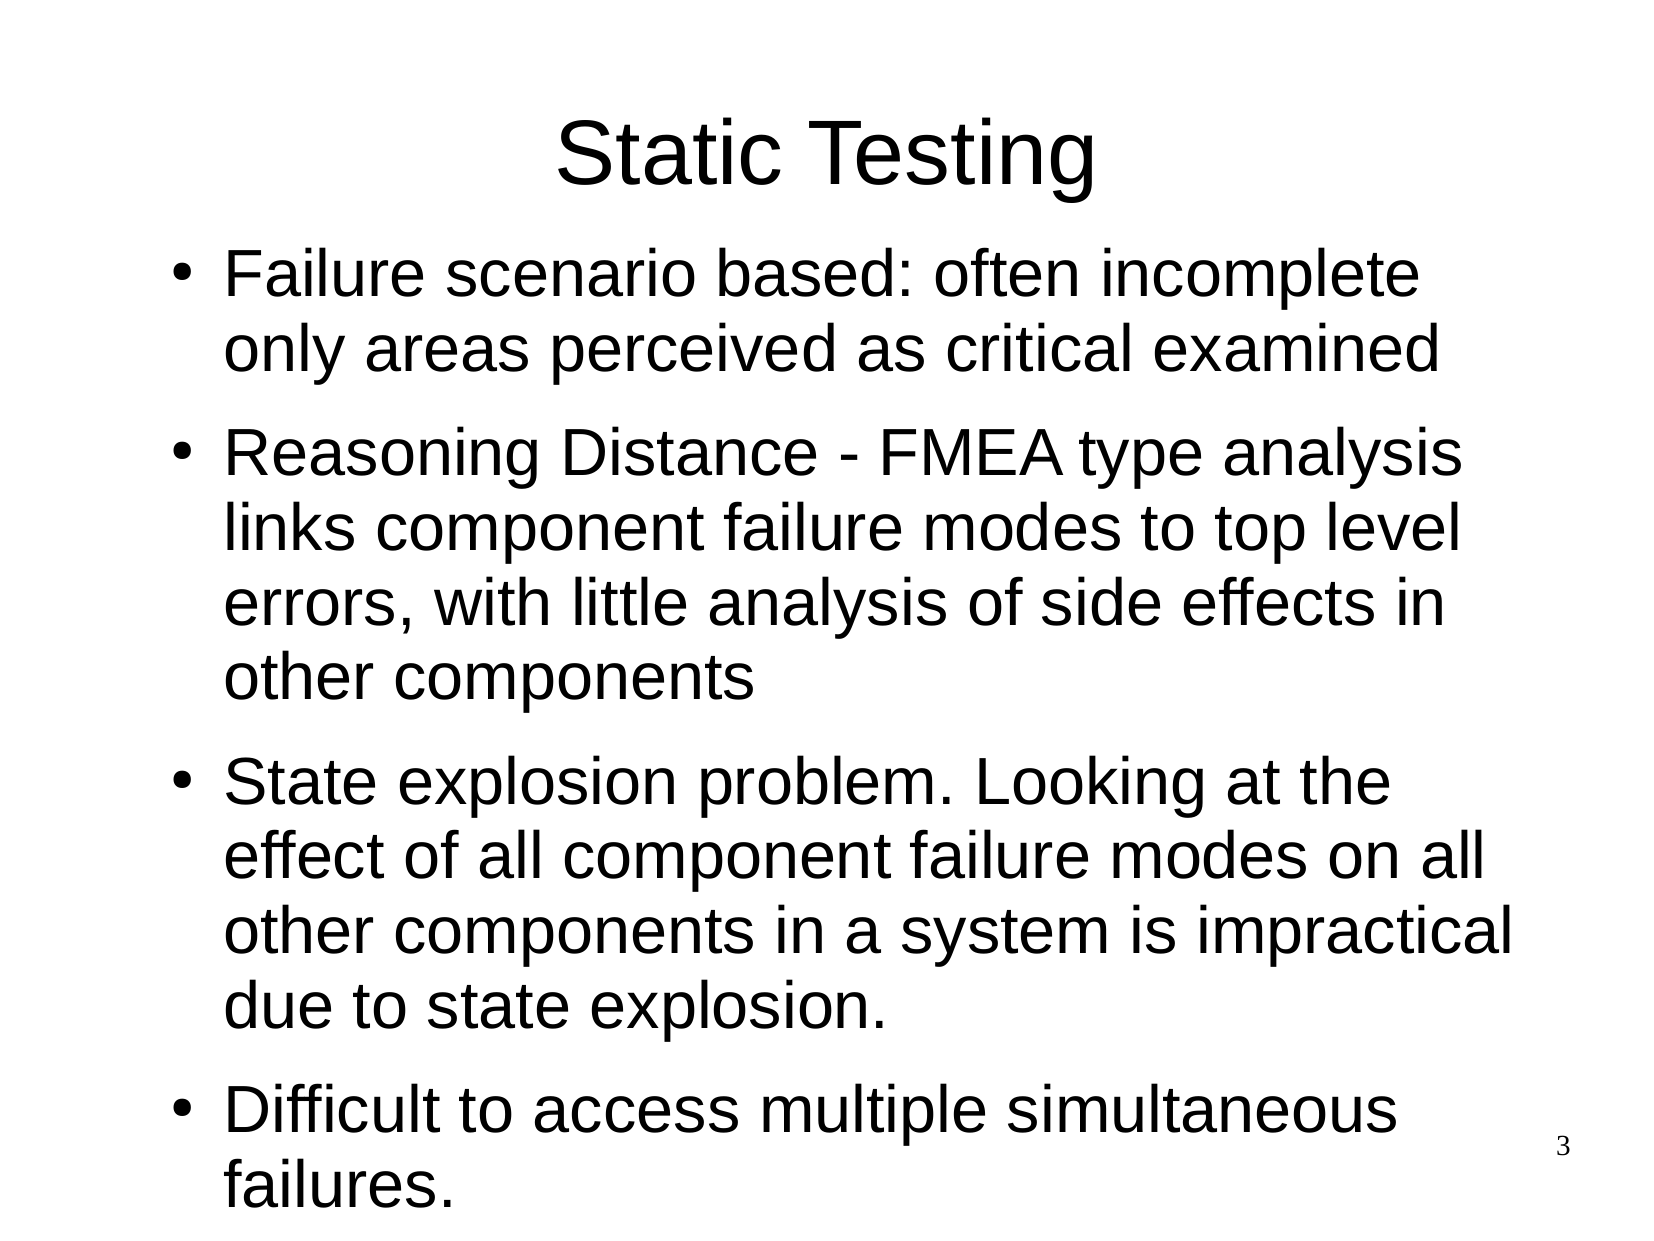

# Static Testing
Failure scenario based: often incomplete only areas perceived as critical examined
Reasoning Distance - FMEA type analysis links component failure modes to top level errors, with little analysis of side effects in other components
State explosion problem. Looking at the effect of all component failure modes on all other components in a system is impractical due to state explosion.
Difficult to access multiple simultaneous failures.
3